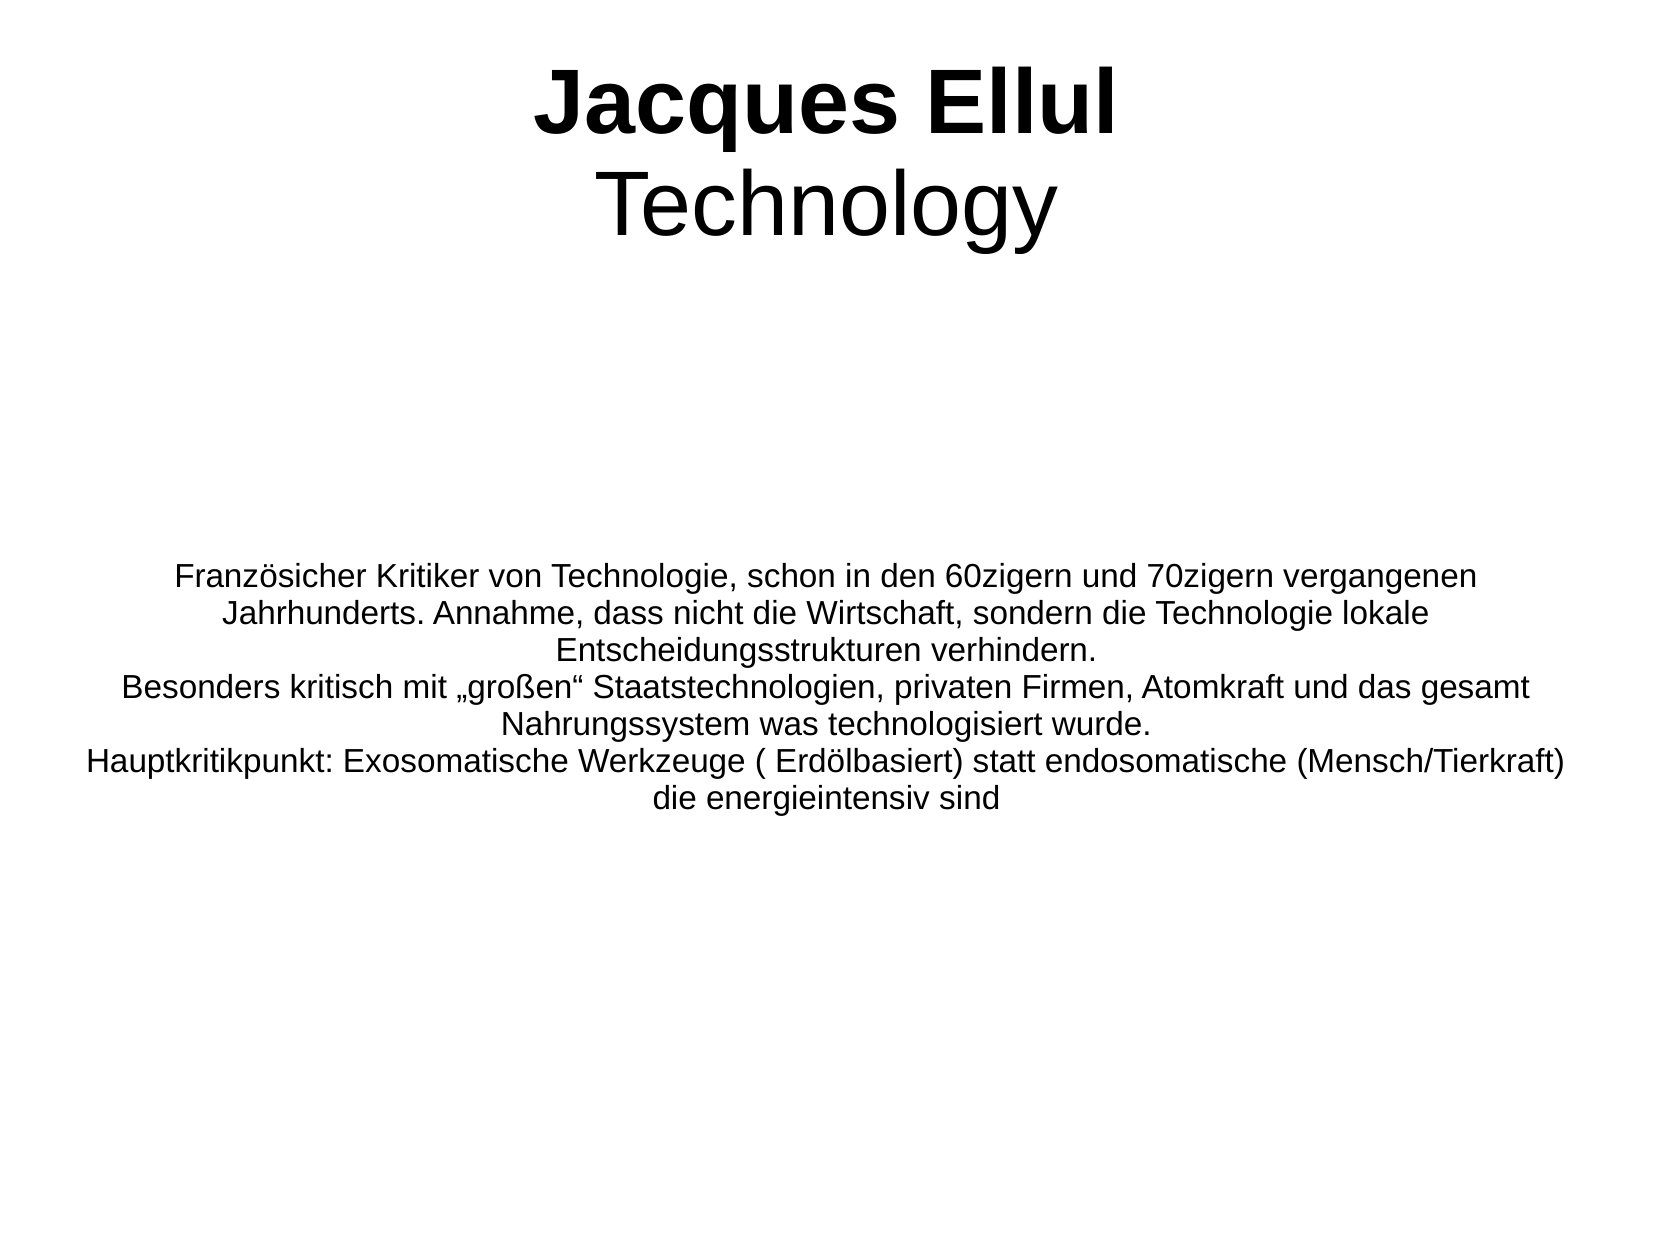

# Jacques Ellul Technology
Französicher Kritiker von Technologie, schon in den 60zigern und 70zigern vergangenen Jahrhunderts. Annahme, dass nicht die Wirtschaft, sondern die Technologie lokale Entscheidungsstrukturen verhindern.
Besonders kritisch mit „großen“ Staatstechnologien, privaten Firmen, Atomkraft und das gesamt Nahrungssystem was technologisiert wurde.
Hauptkritikpunkt: Exosomatische Werkzeuge ( Erdölbasiert) statt endosomatische (Mensch/Tierkraft) die energieintensiv sind